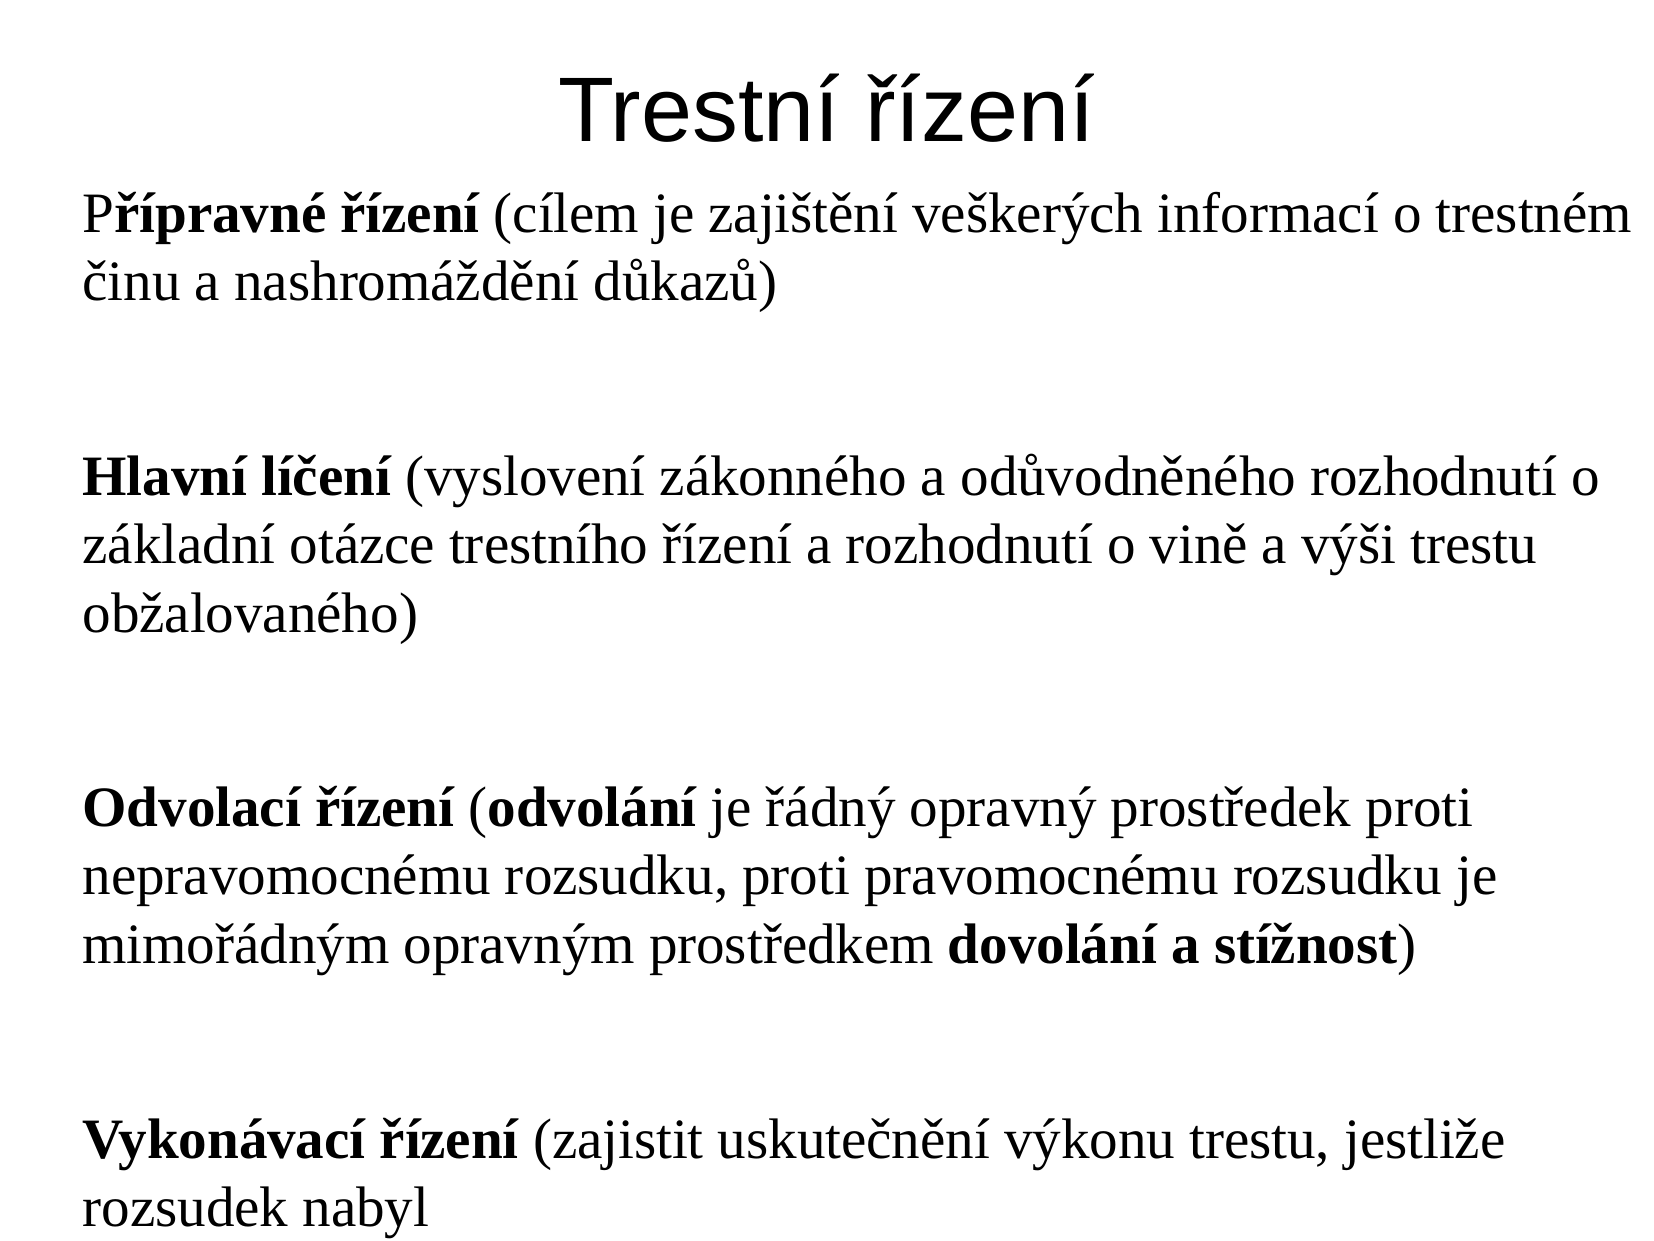

# Trestní řízení
Přípravné řízení (cílem je zajištění veškerých informací o trestném činu a nashromáždění důkazů)
Hlavní líčení (vyslovení zákonného a odůvodněného rozhodnutí o základní otázce trestního řízení a rozhodnutí o vině a výši trestu obžalovaného)
Odvolací řízení (odvolání je řádný opravný prostředek proti nepravomocnému rozsudku, proti pravomocnému rozsudku je mimořádným opravným prostředkem dovolání a stížnost)
Vykonávací řízení (zajistit uskutečnění výkonu trestu, jestliže rozsudek nabyl